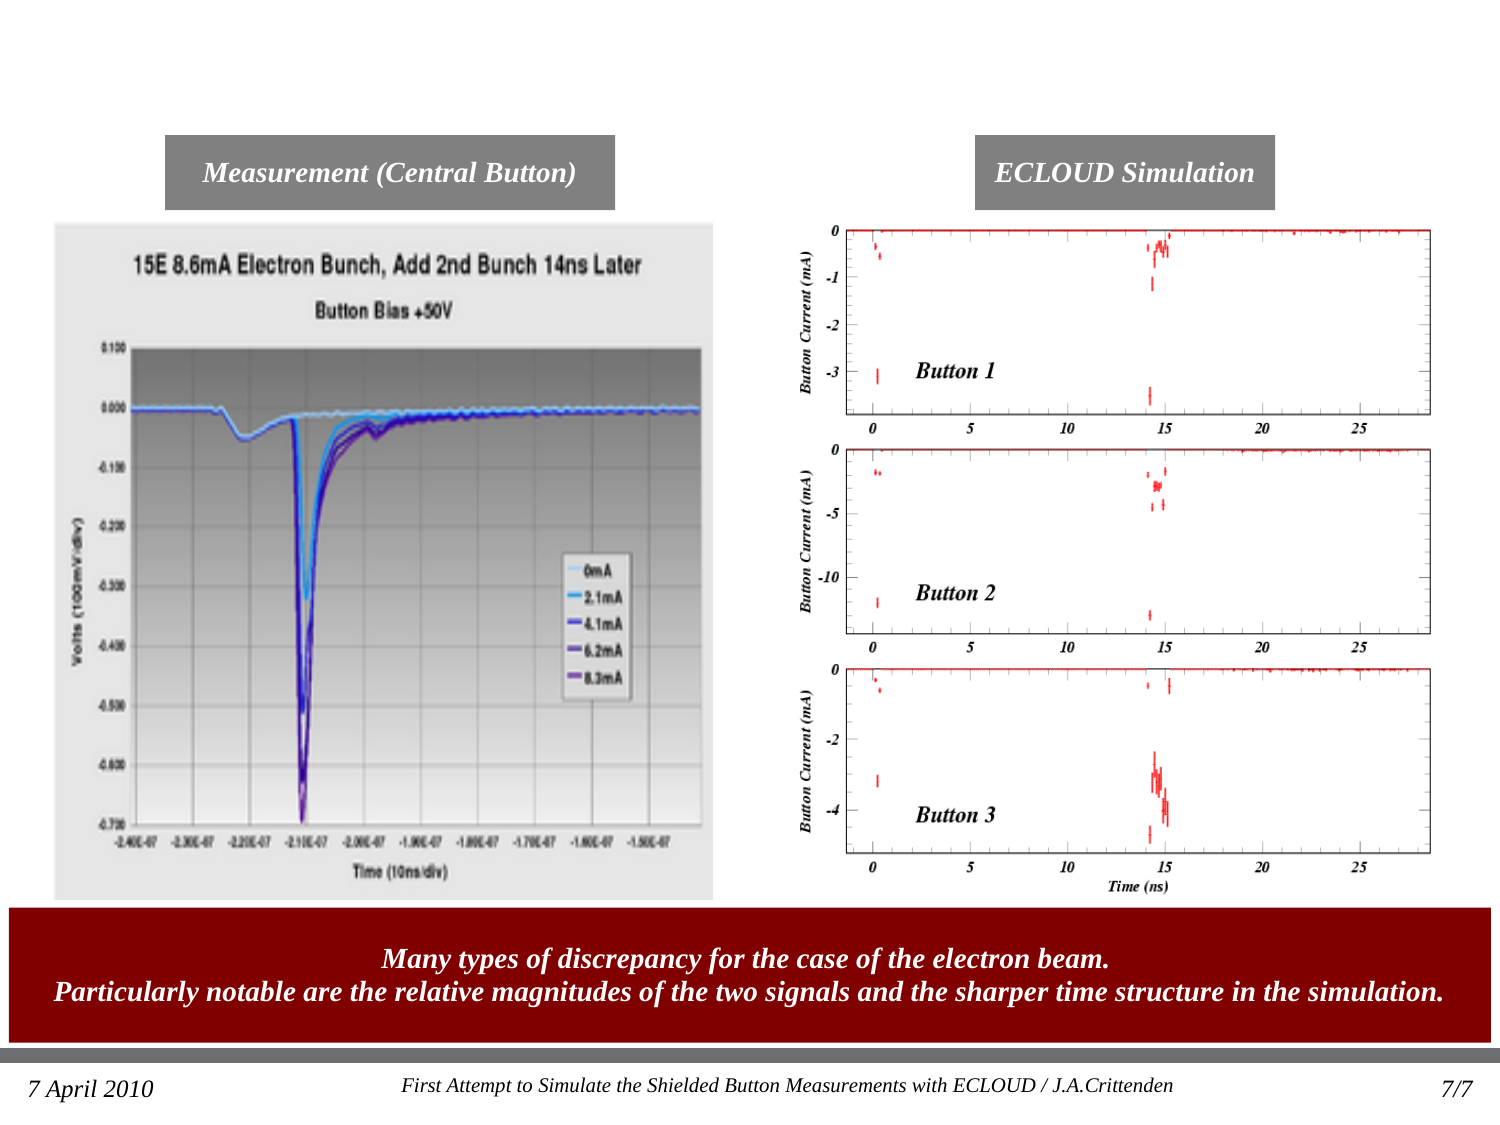

Comparison of Simulated Signal to Measurement
-- Electrons --
Measurement (Central Button)
ECLOUD Simulation
Many types of discrepancy for the case of the electron beam.
Particularly notable are the relative magnitudes of the two signals and the sharper time structure in the simulation.